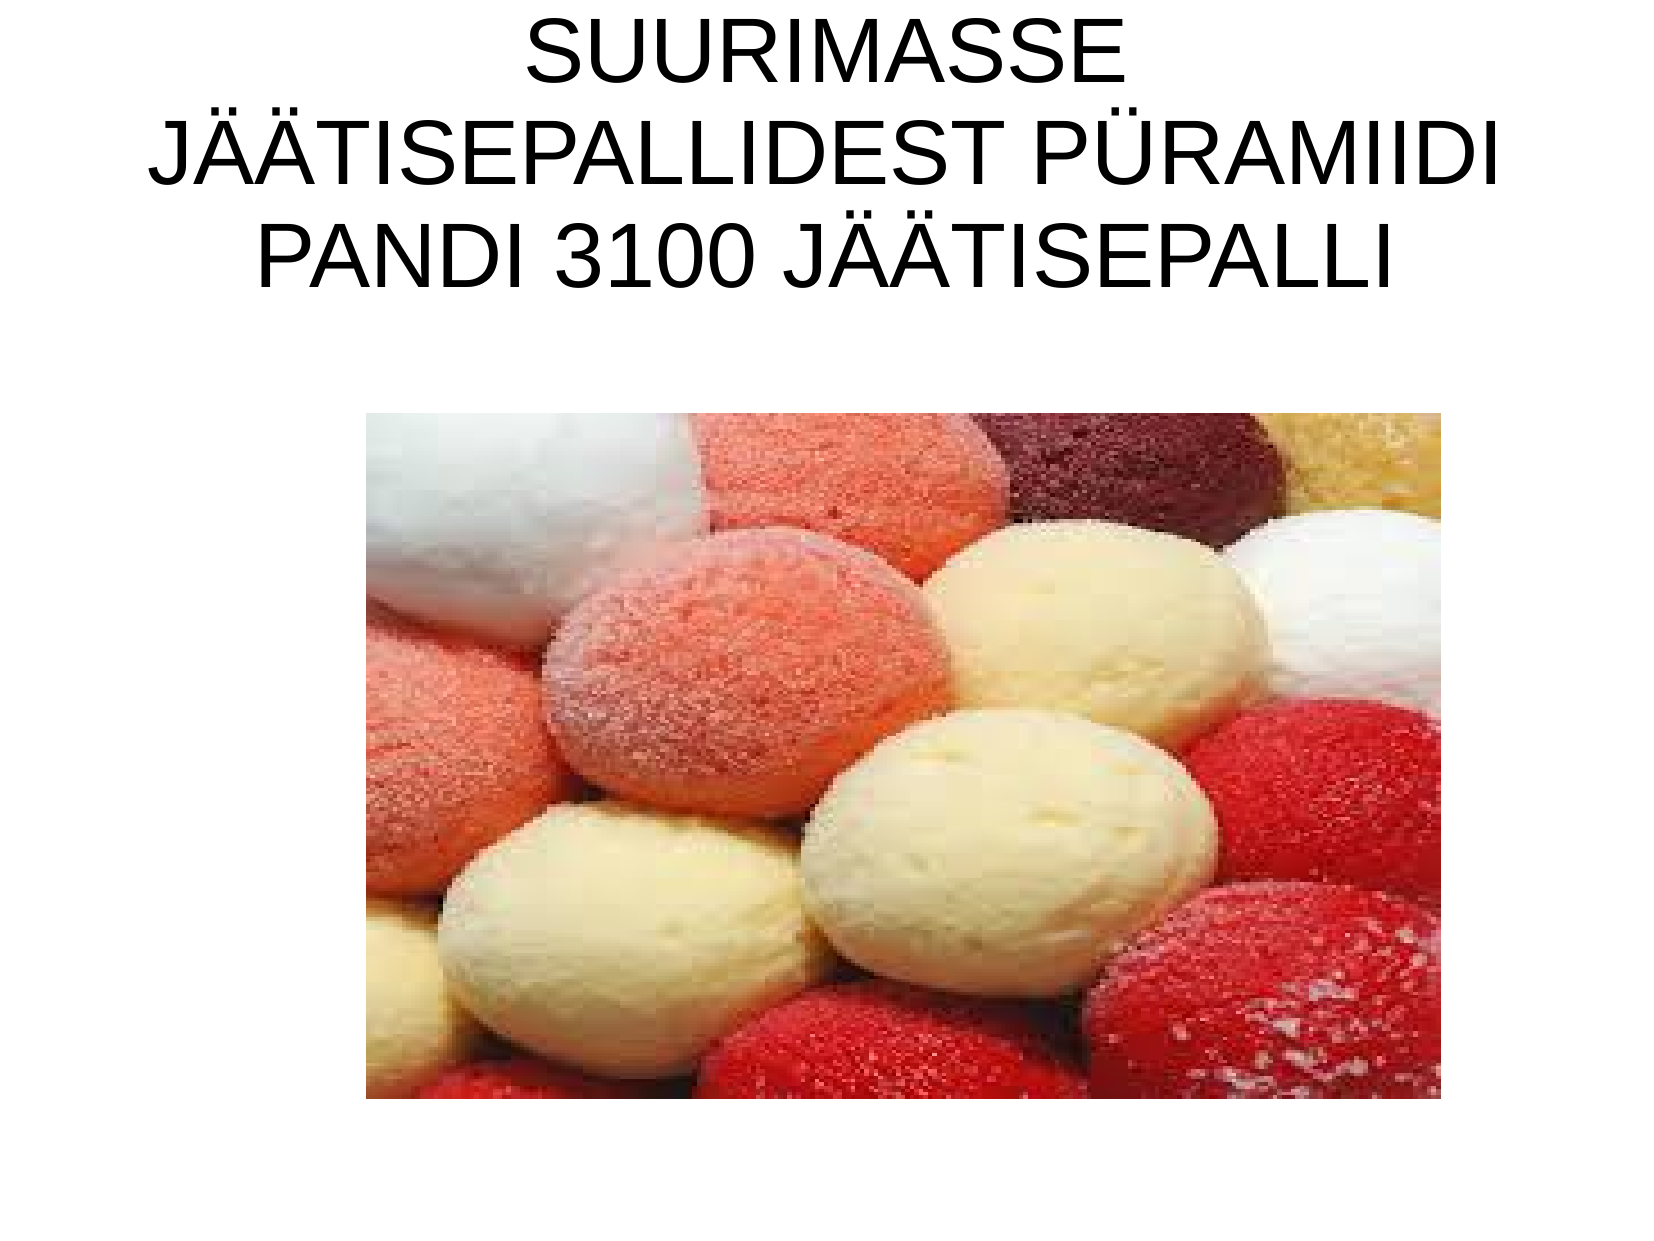

# SUURIMASSE JÄÄTISEPALLIDEST PÜRAMIIDI PANDI 3100 JÄÄTISEPALLI